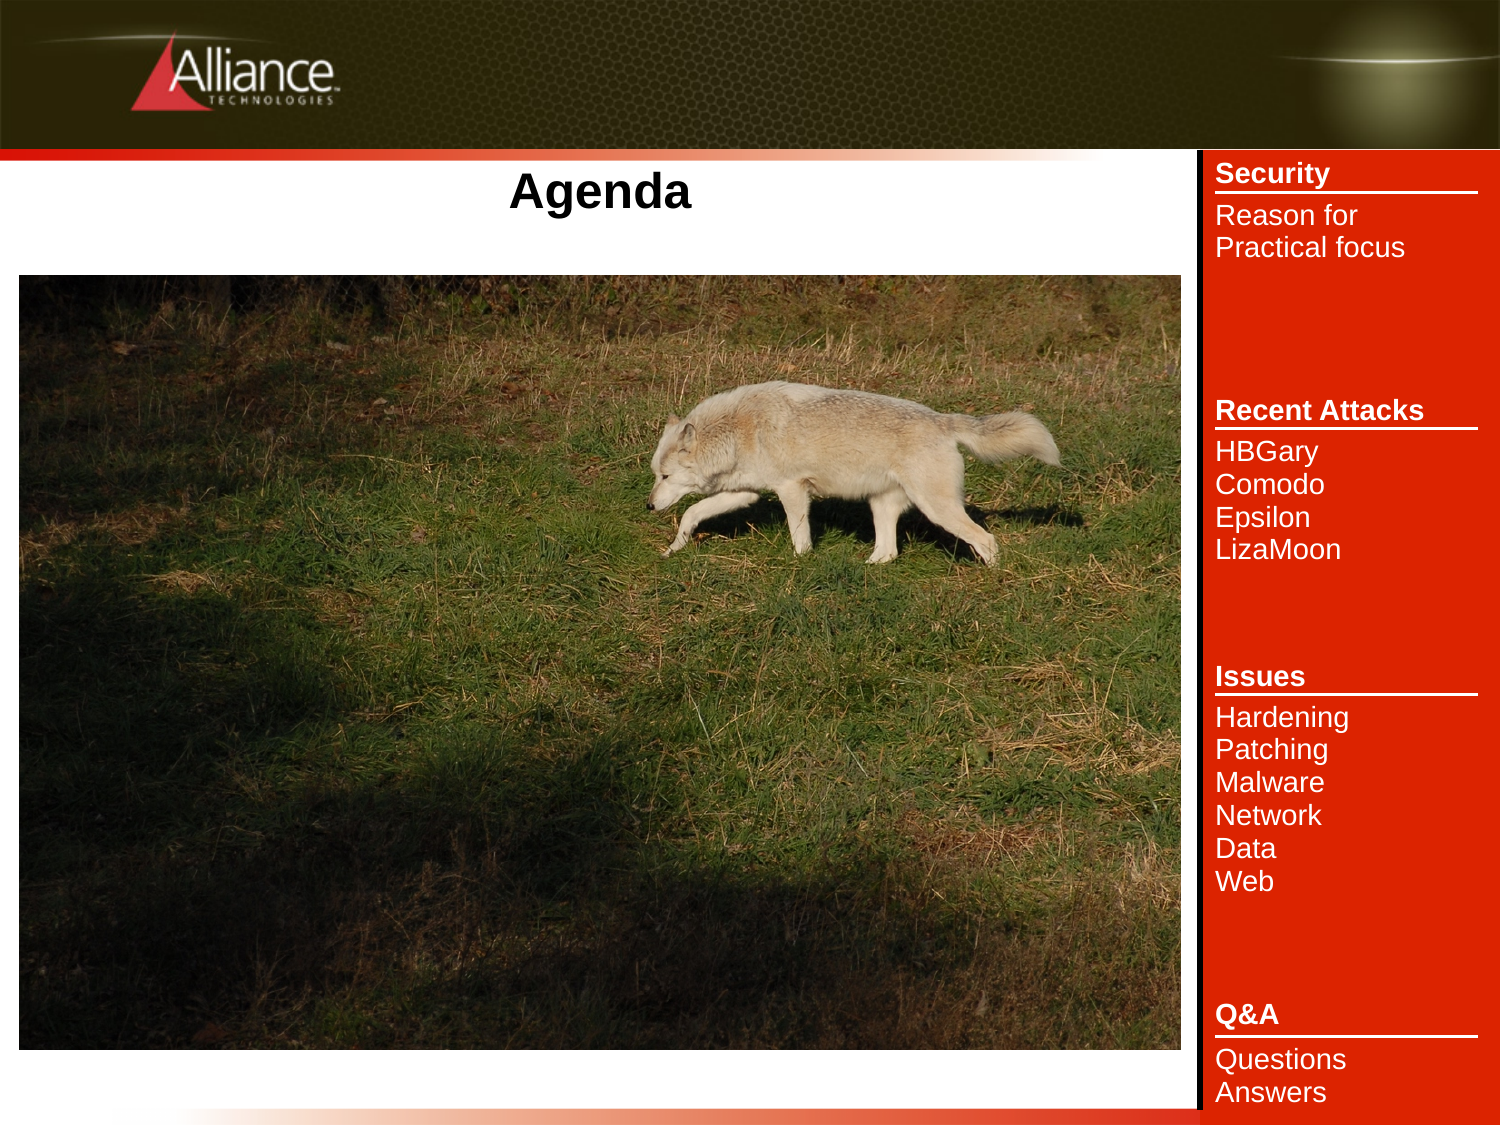

Security
Agenda
Reason for
Practical focus
Recent Attacks
HBGary
Comodo
Epsilon
LizaMoon
Issues
Hardening
Patching
Malware
Network
Data
Web
Q&A
Questions
Answers